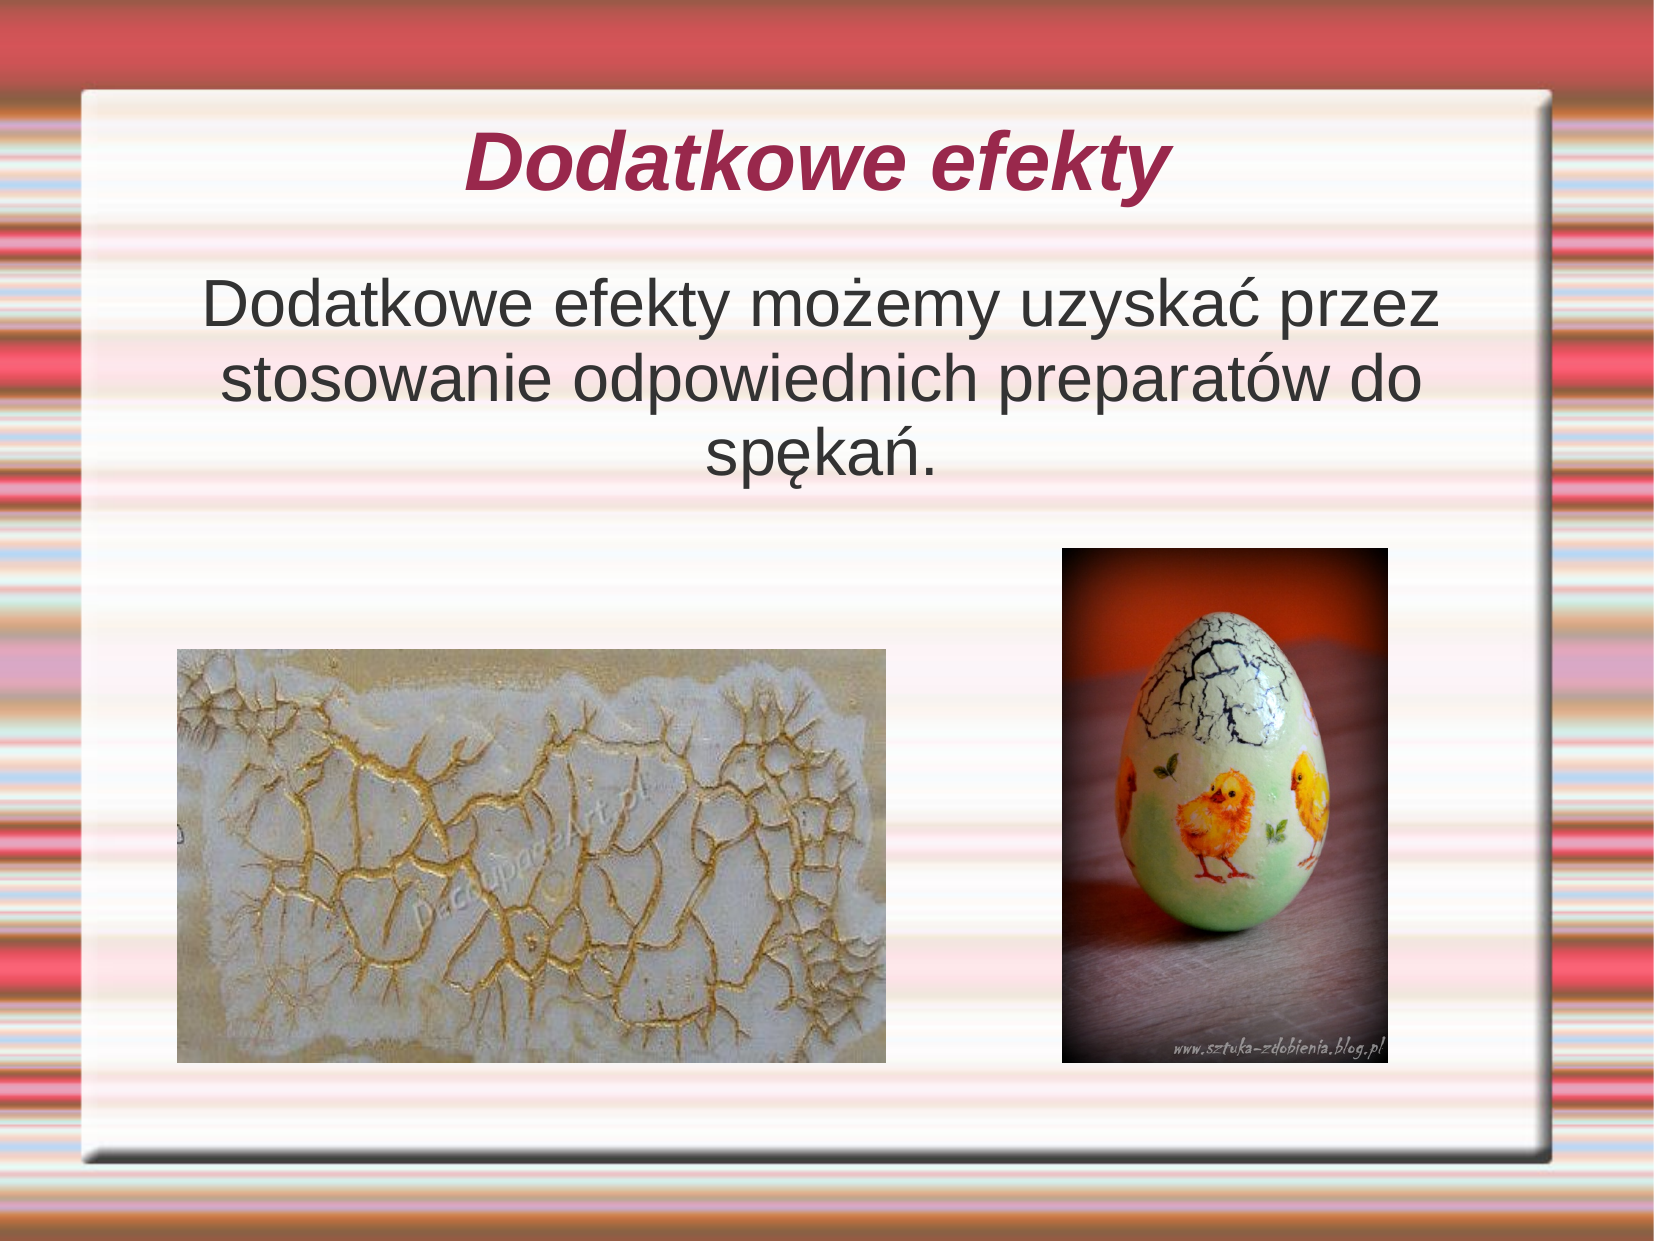

# Dodatkowe efekty
Dodatkowe efekty możemy uzyskać przez stosowanie odpowiednich preparatów do spękań.